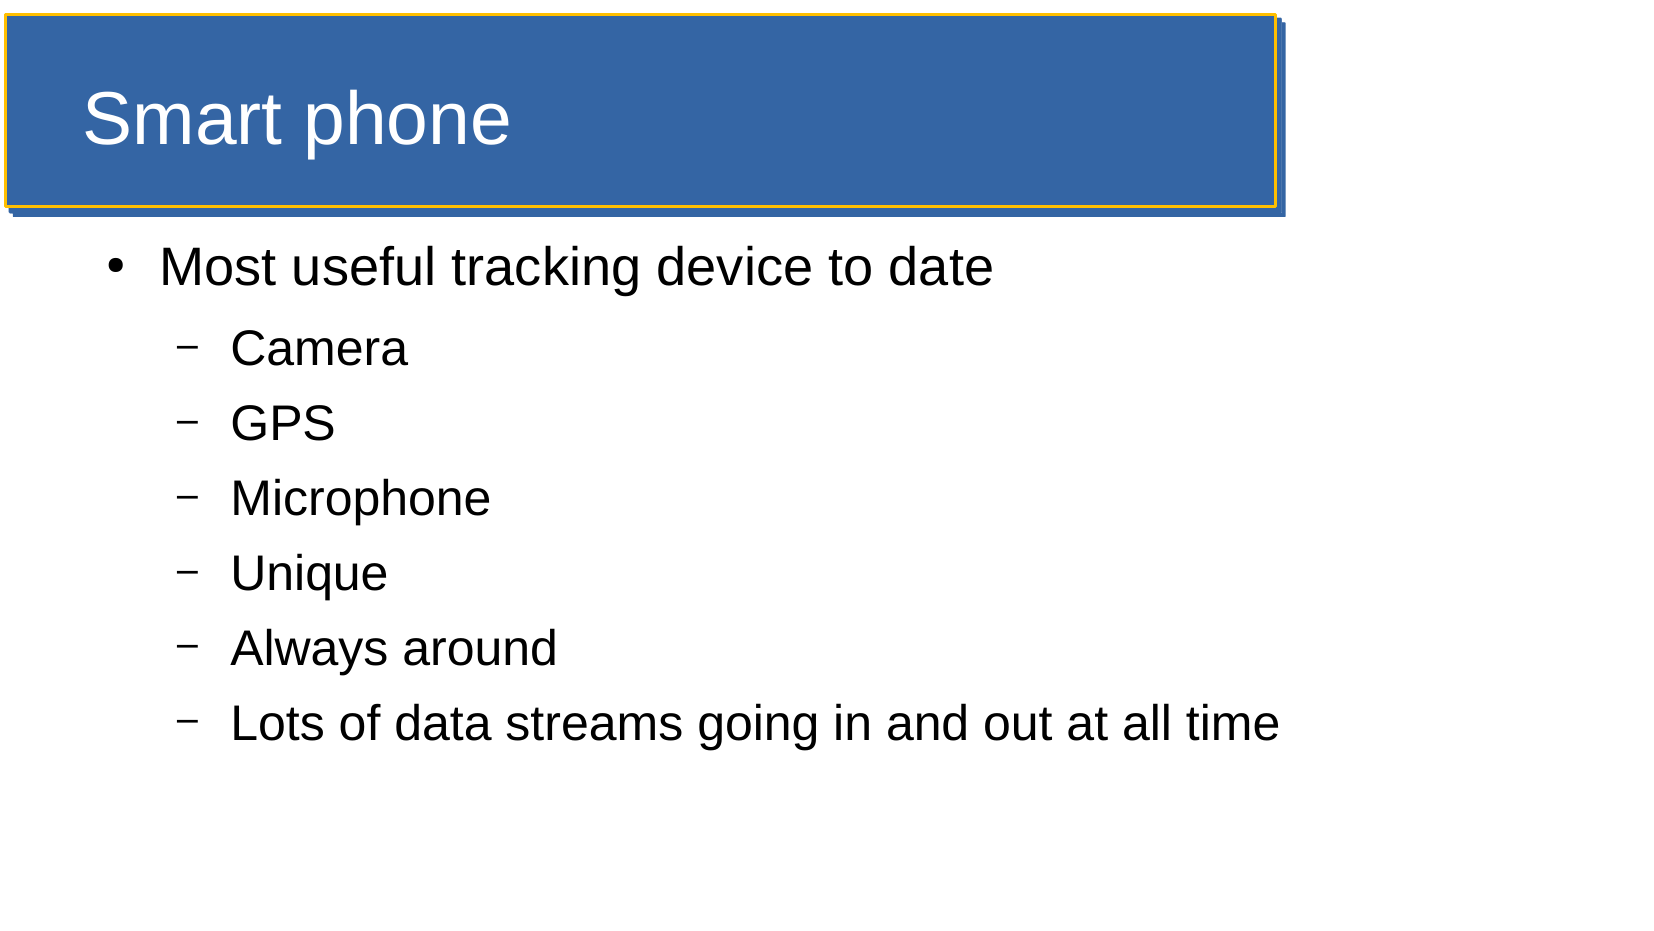

# Smart phone
Most useful tracking device to date
Camera
GPS
Microphone
Unique
Always around
Lots of data streams going in and out at all time